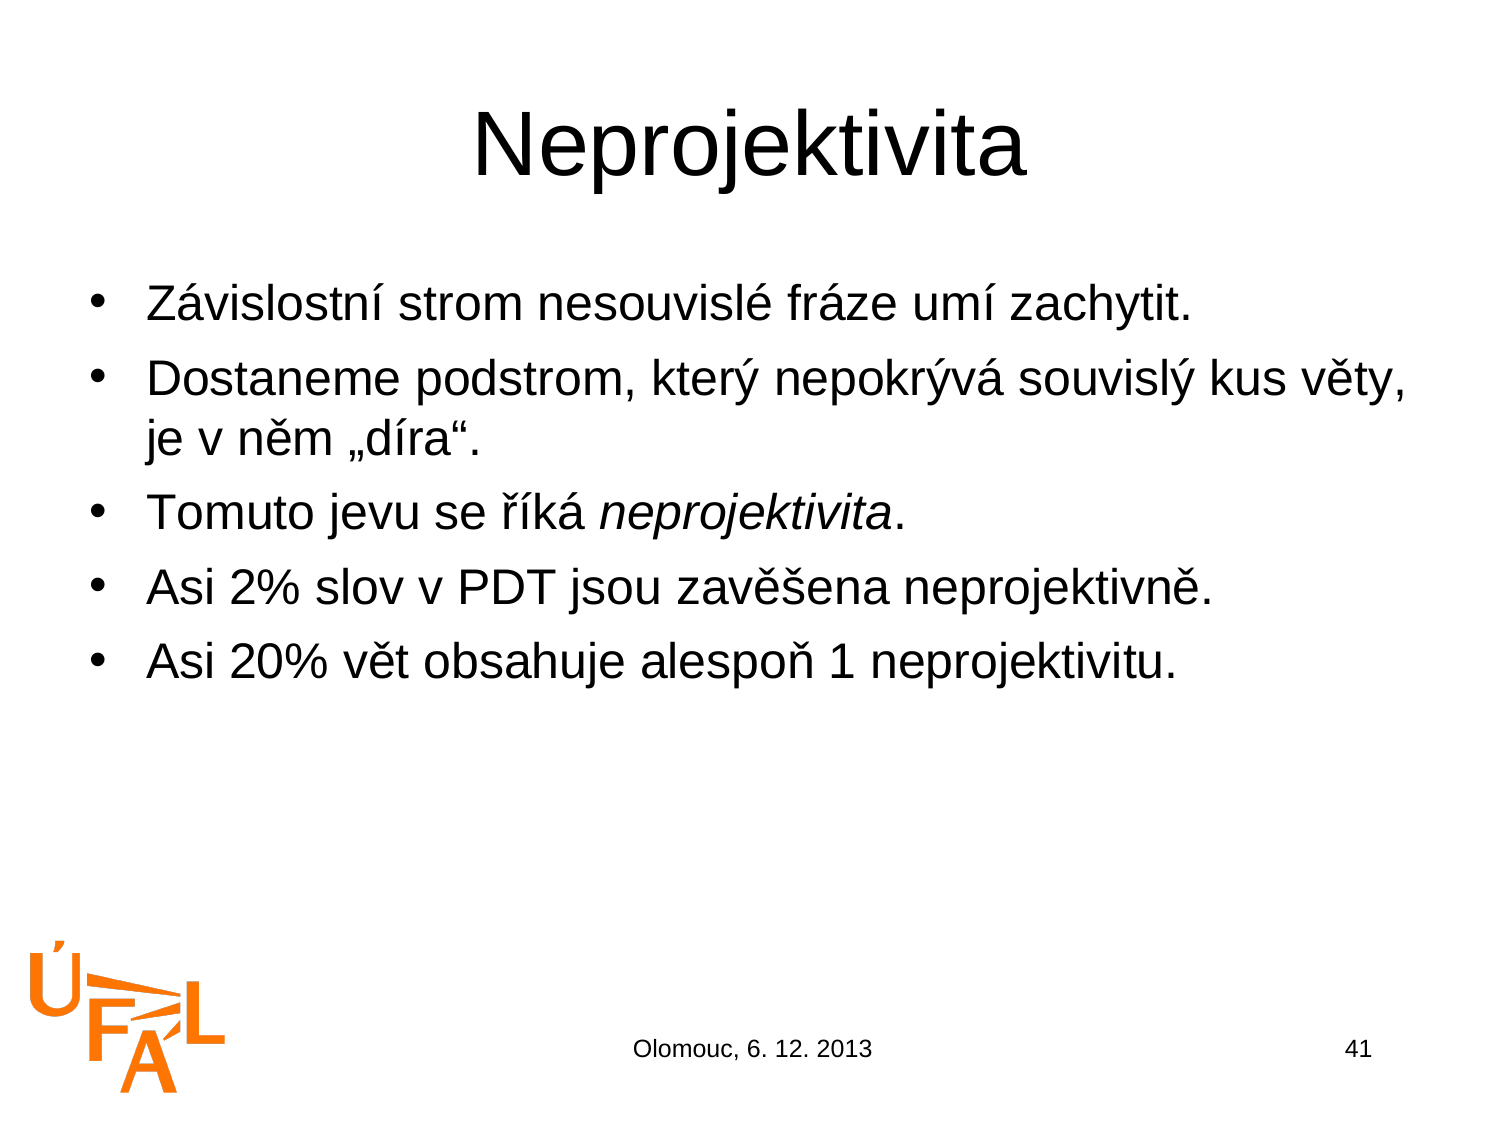

# Neprojektivita
Závislostní strom nesouvislé fráze umí zachytit.
Dostaneme podstrom, který nepokrývá souvislý kus věty, je v něm „díra“.
Tomuto jevu se říká neprojektivita.
Asi 2% slov v PDT jsou zavěšena neprojektivně.
Asi 20% vět obsahuje alespoň 1 neprojektivitu.
Olomouc, 6. 12. 2013
41